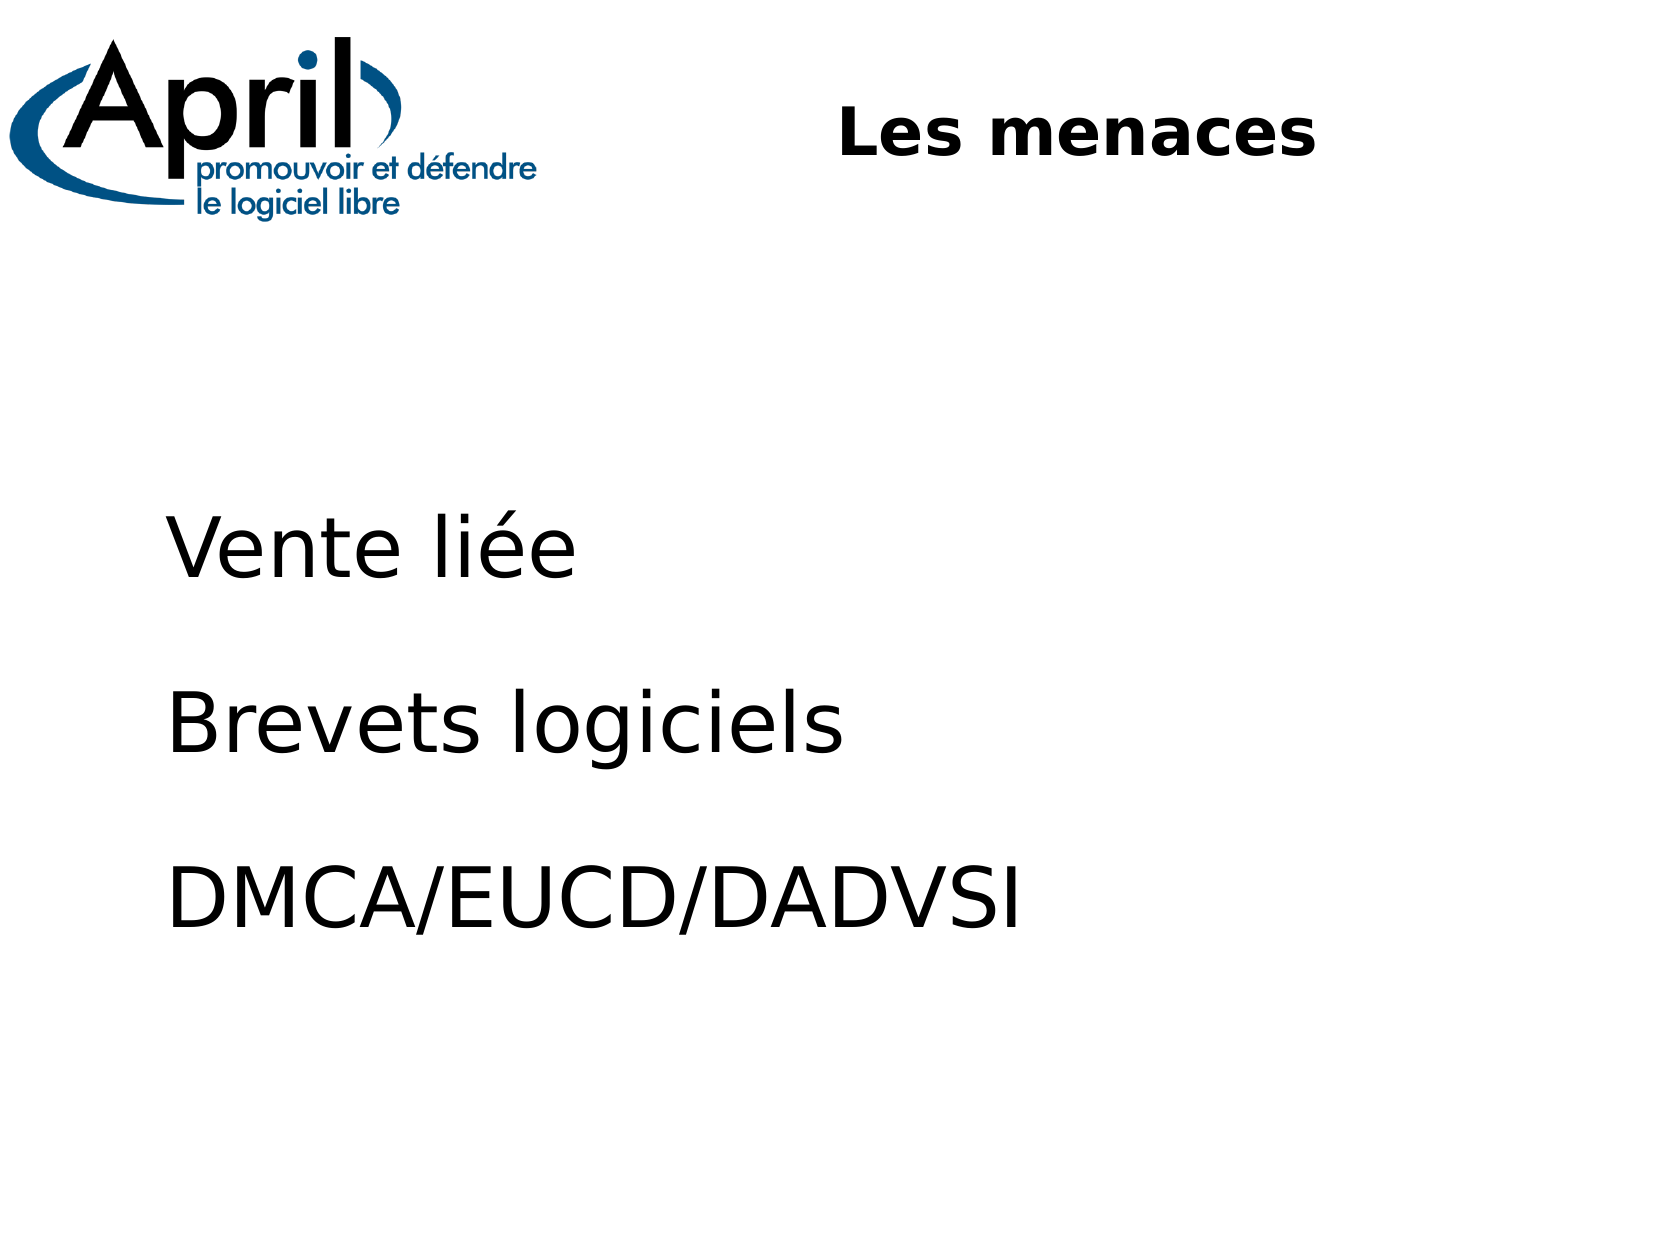

# Les menaces
Vente liée
Brevets logiciels
DMCA/EUCD/DADVSI